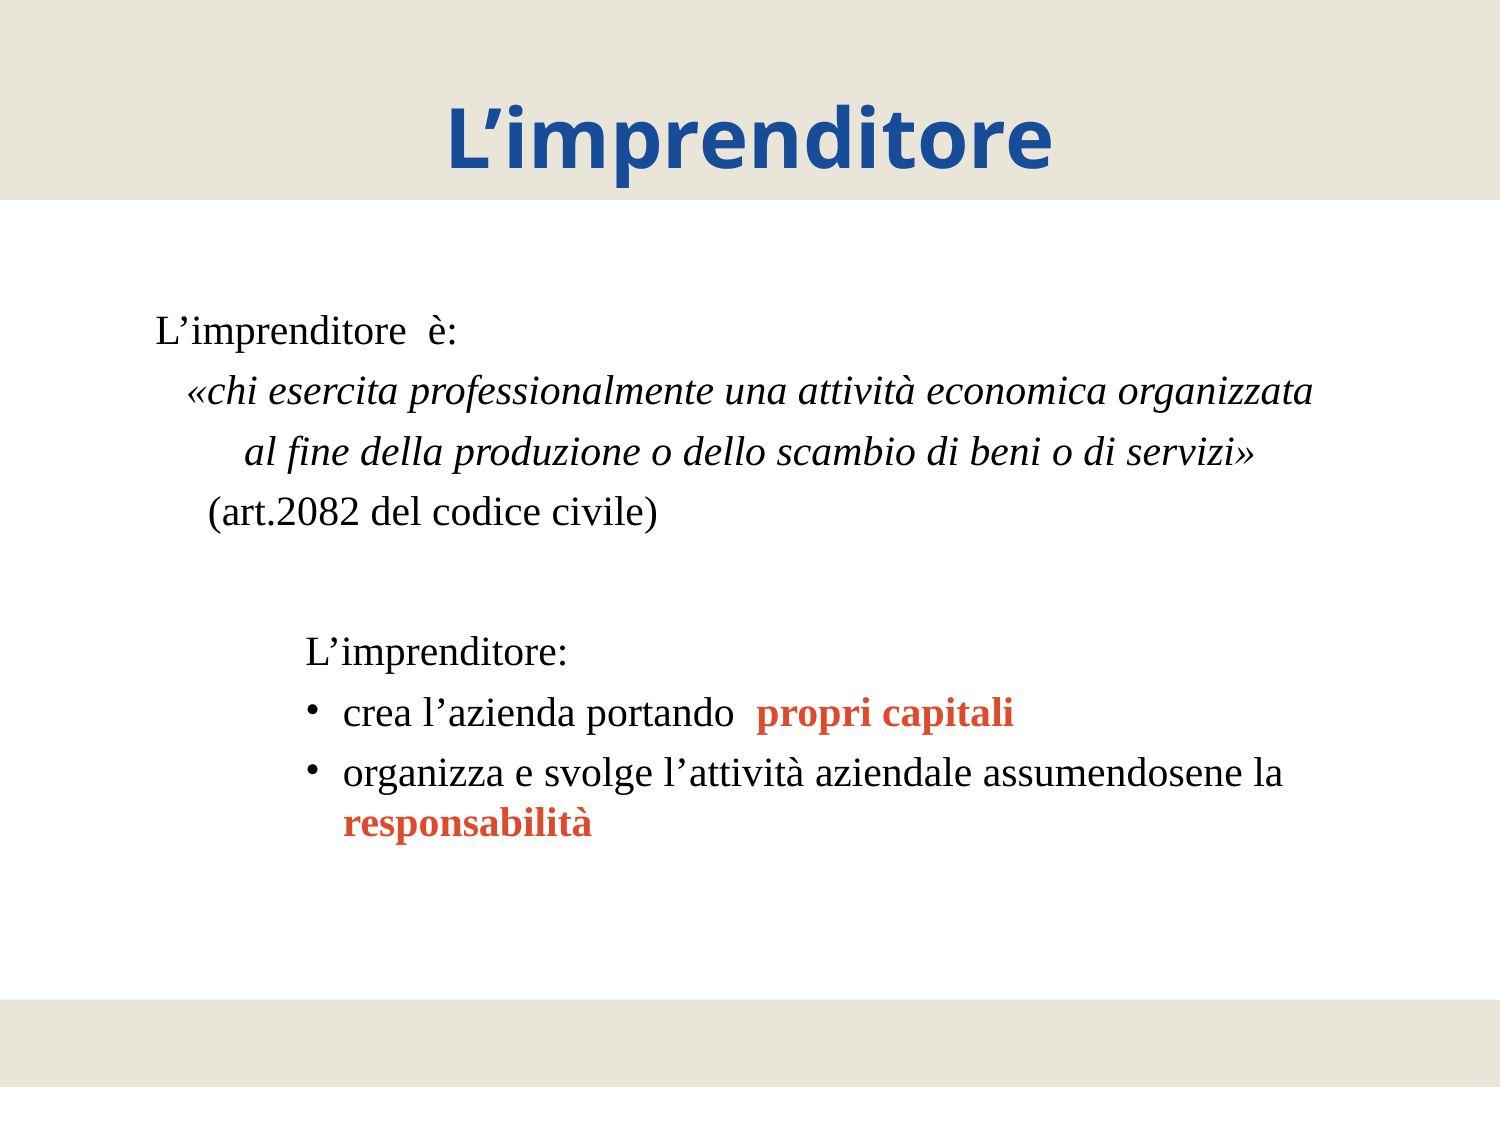

# L’imprenditore
L’imprenditore è:
«chi esercita professionalmente una attività economica organizzata
al fine della produzione o dello scambio di beni o di servizi»
 (art.2082 del codice civile)
L’imprenditore:
crea l’azienda portando propri capitali
organizza e svolge l’attività aziendale assumendosene la responsabilità